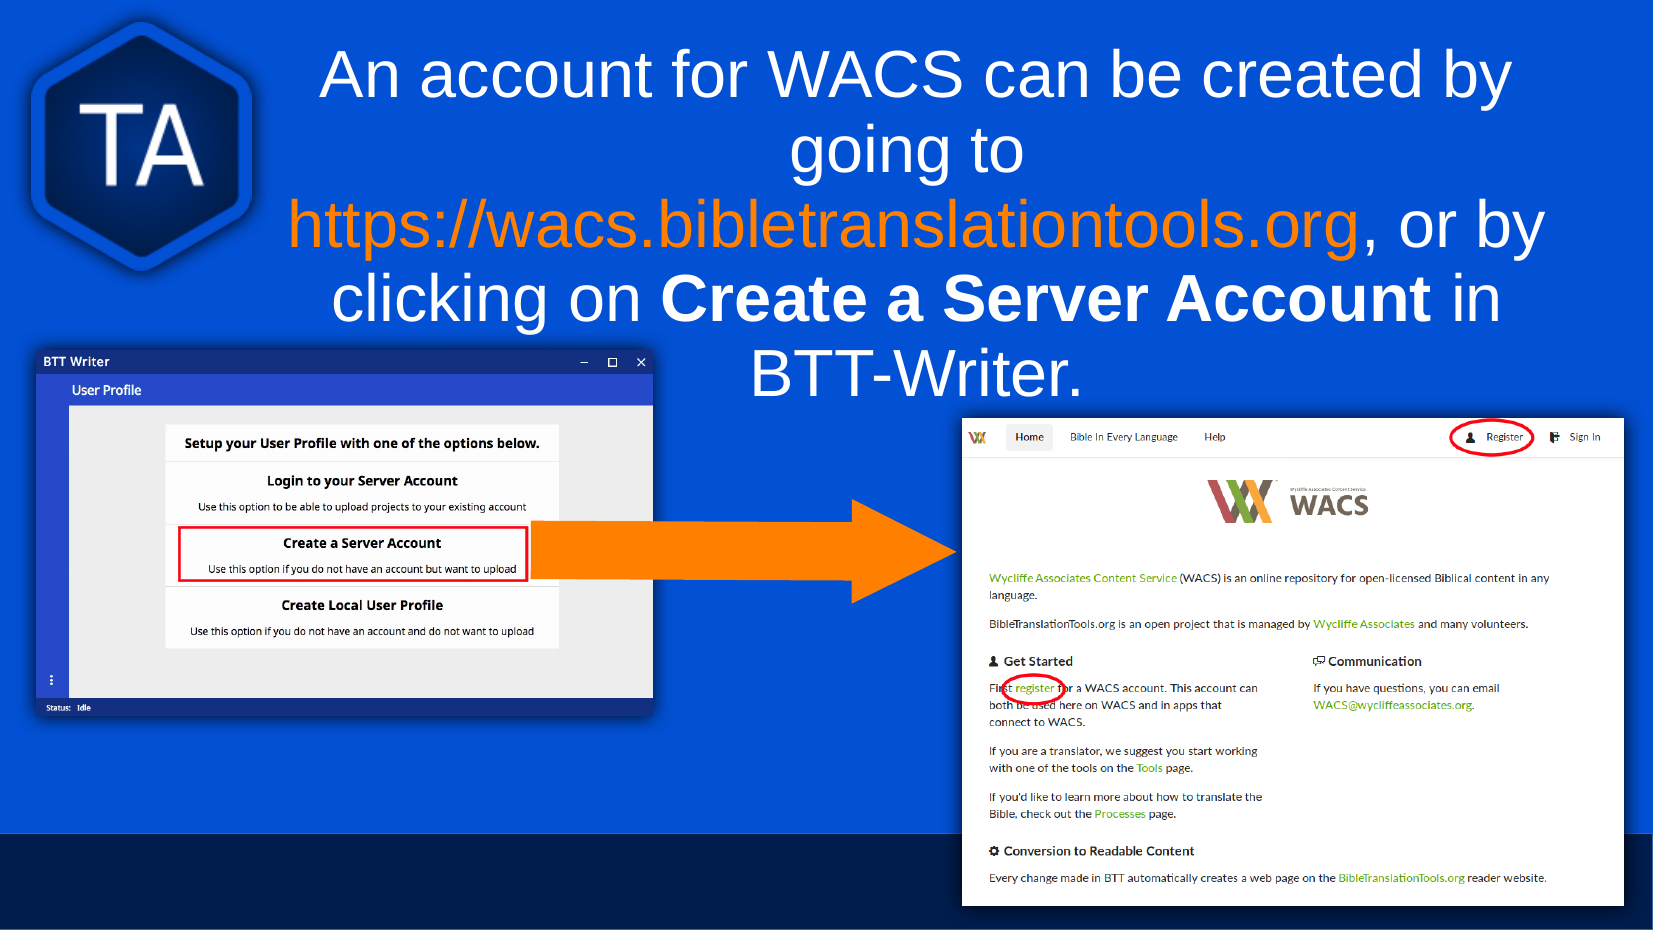

# An account for WACS can be created by going to https://wacs.bibletranslationtools.org, or by clicking on Create a Server Account in BTT-Writer.